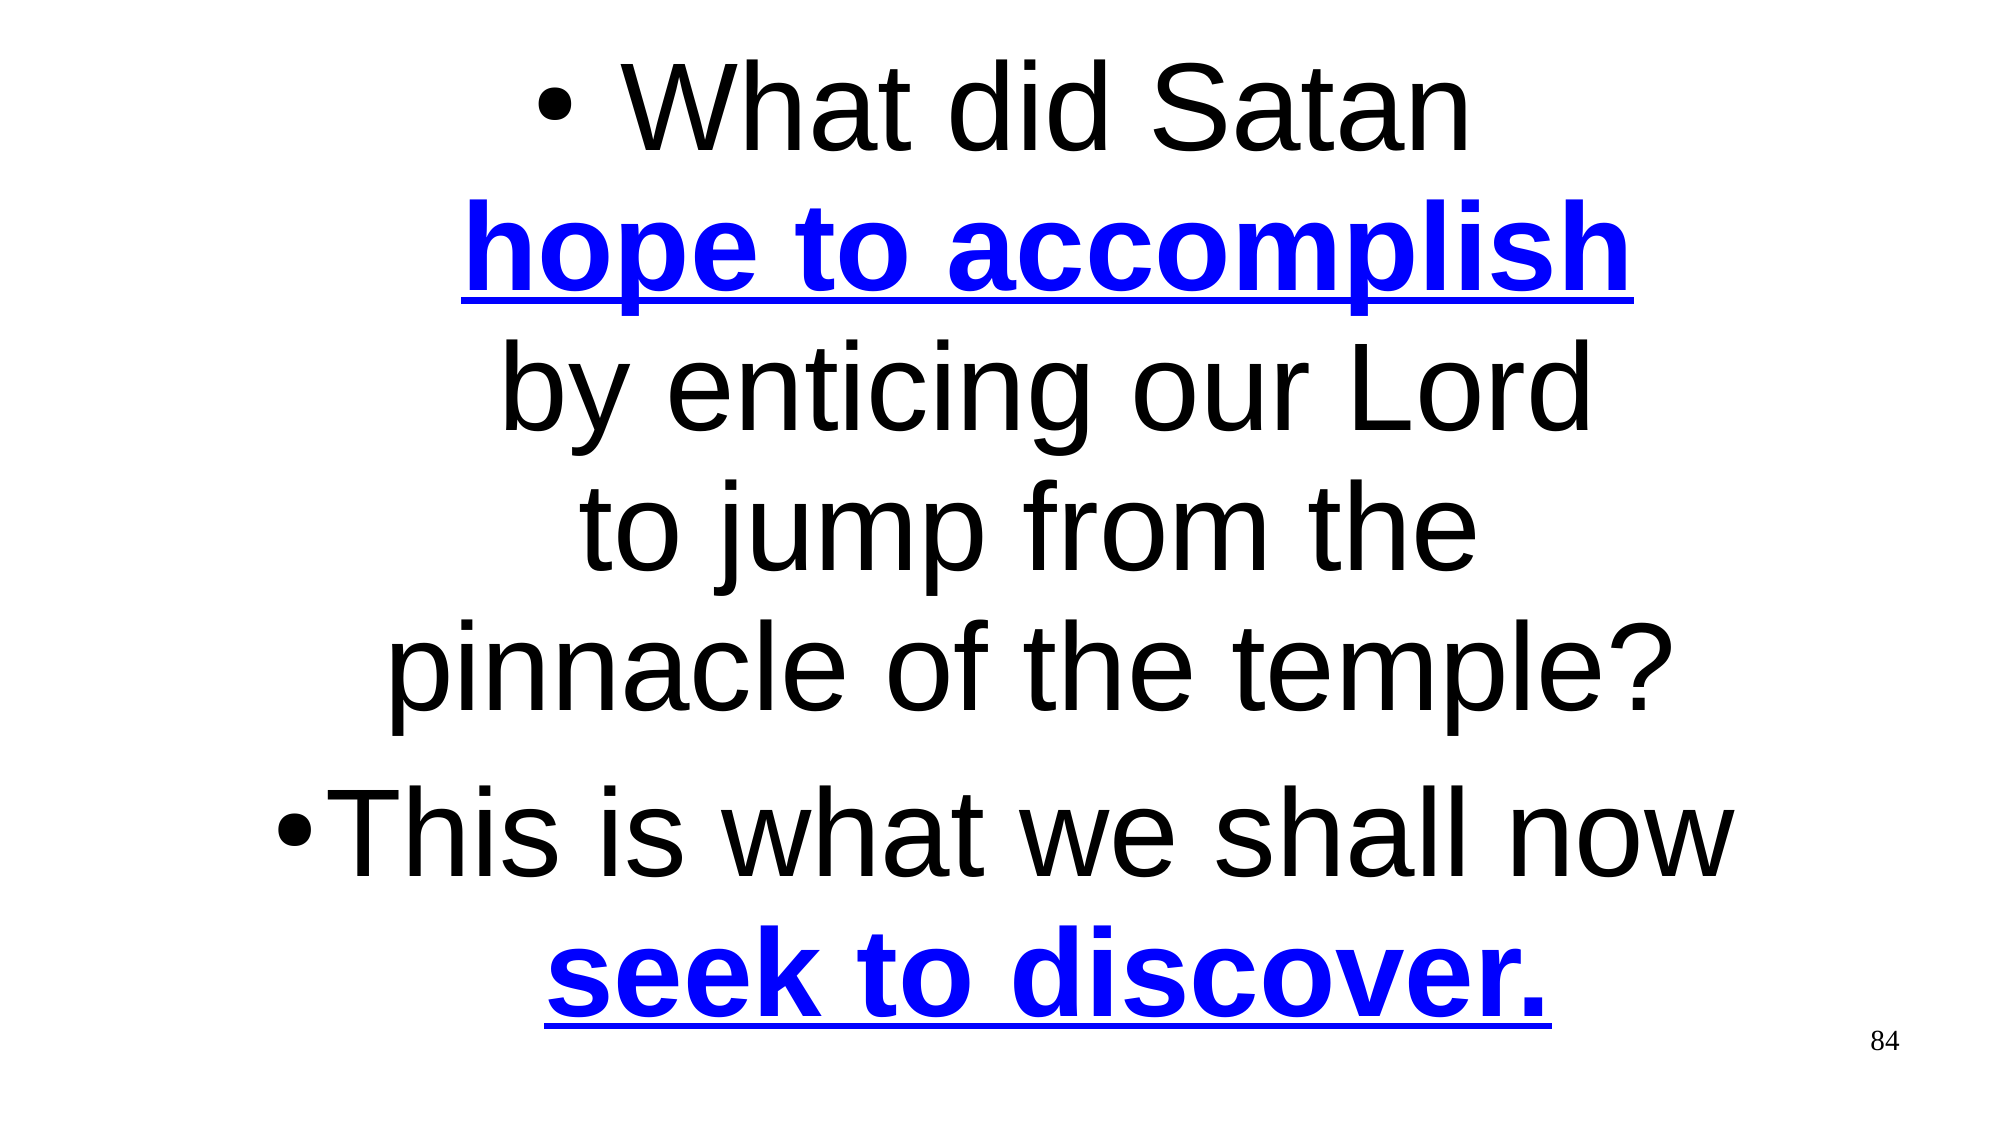

# What did Satan hope to accomplish by enticing our Lord to jump from the pinnacle of the temple?
This is what we shall now
seek to discover.
84